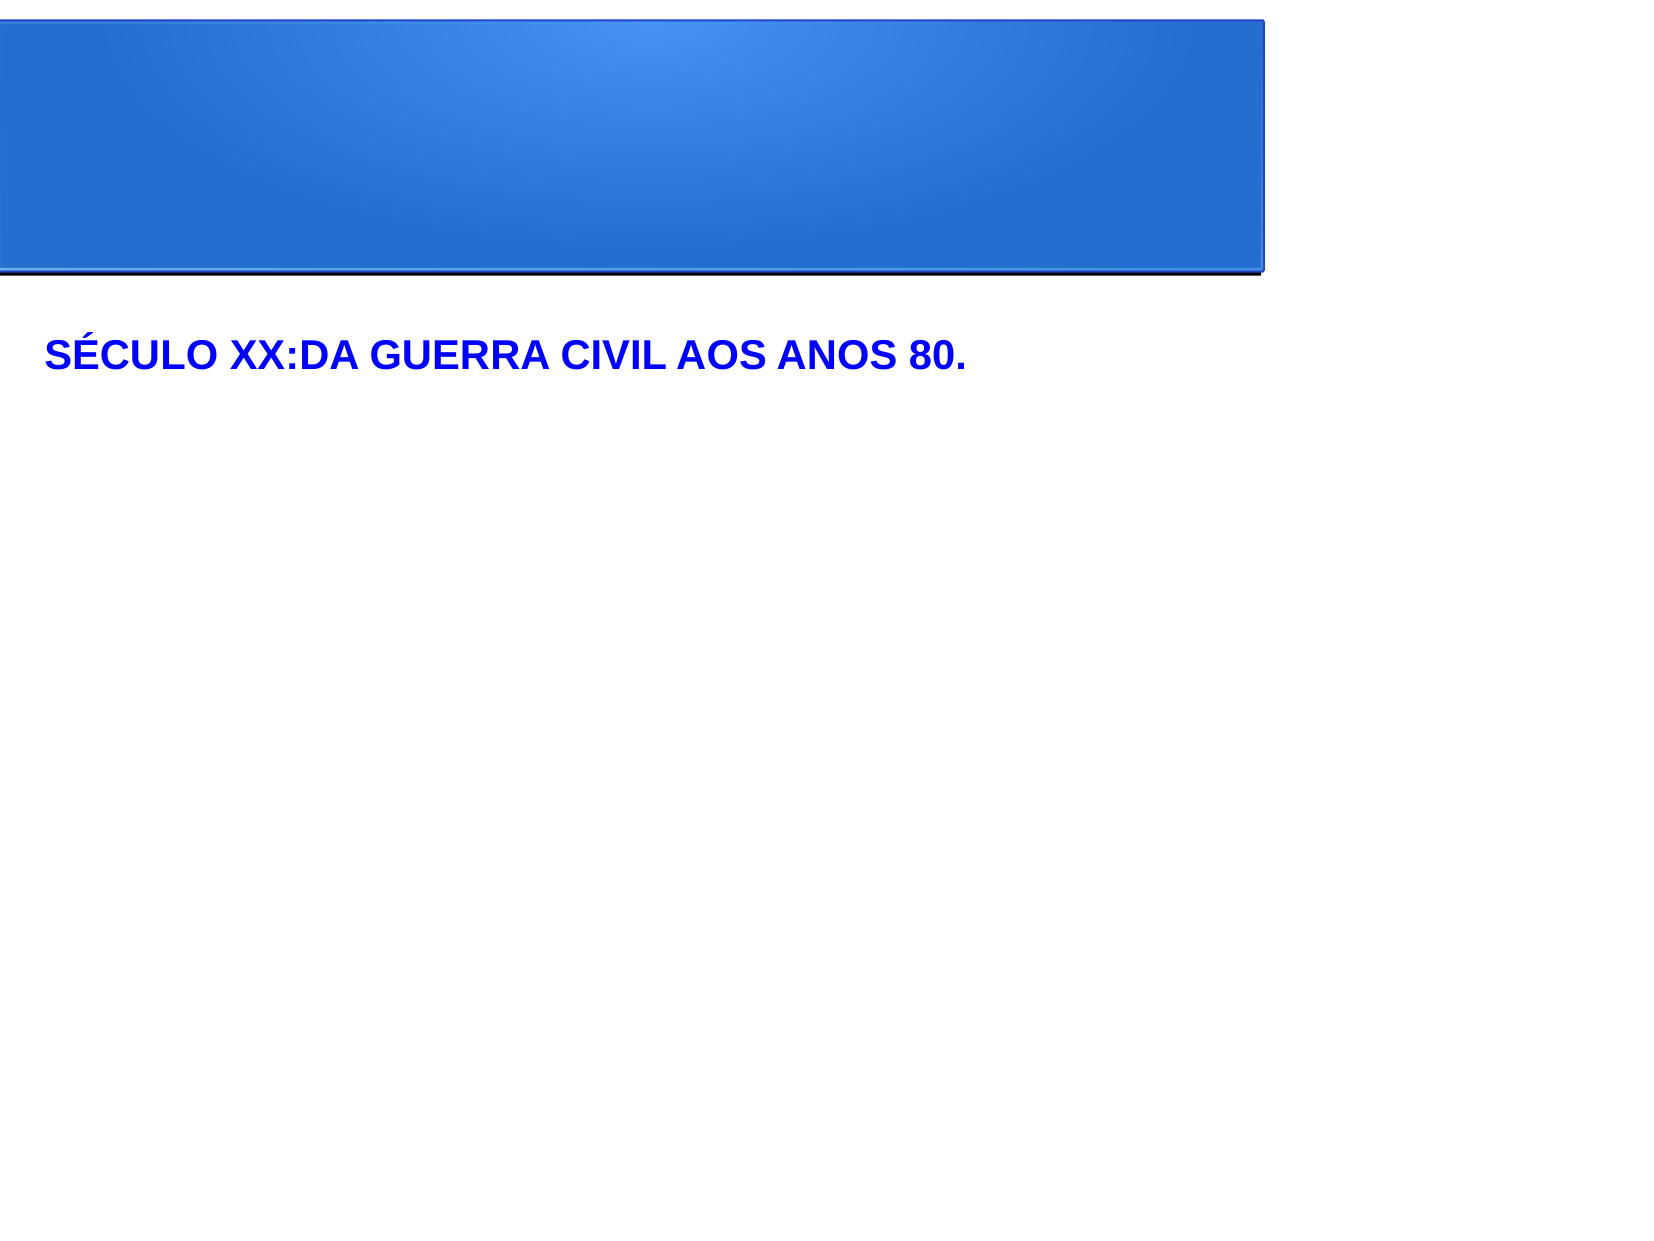

SÉCULO XX:DA GUERRA CIVIL AOS ANOS 80.